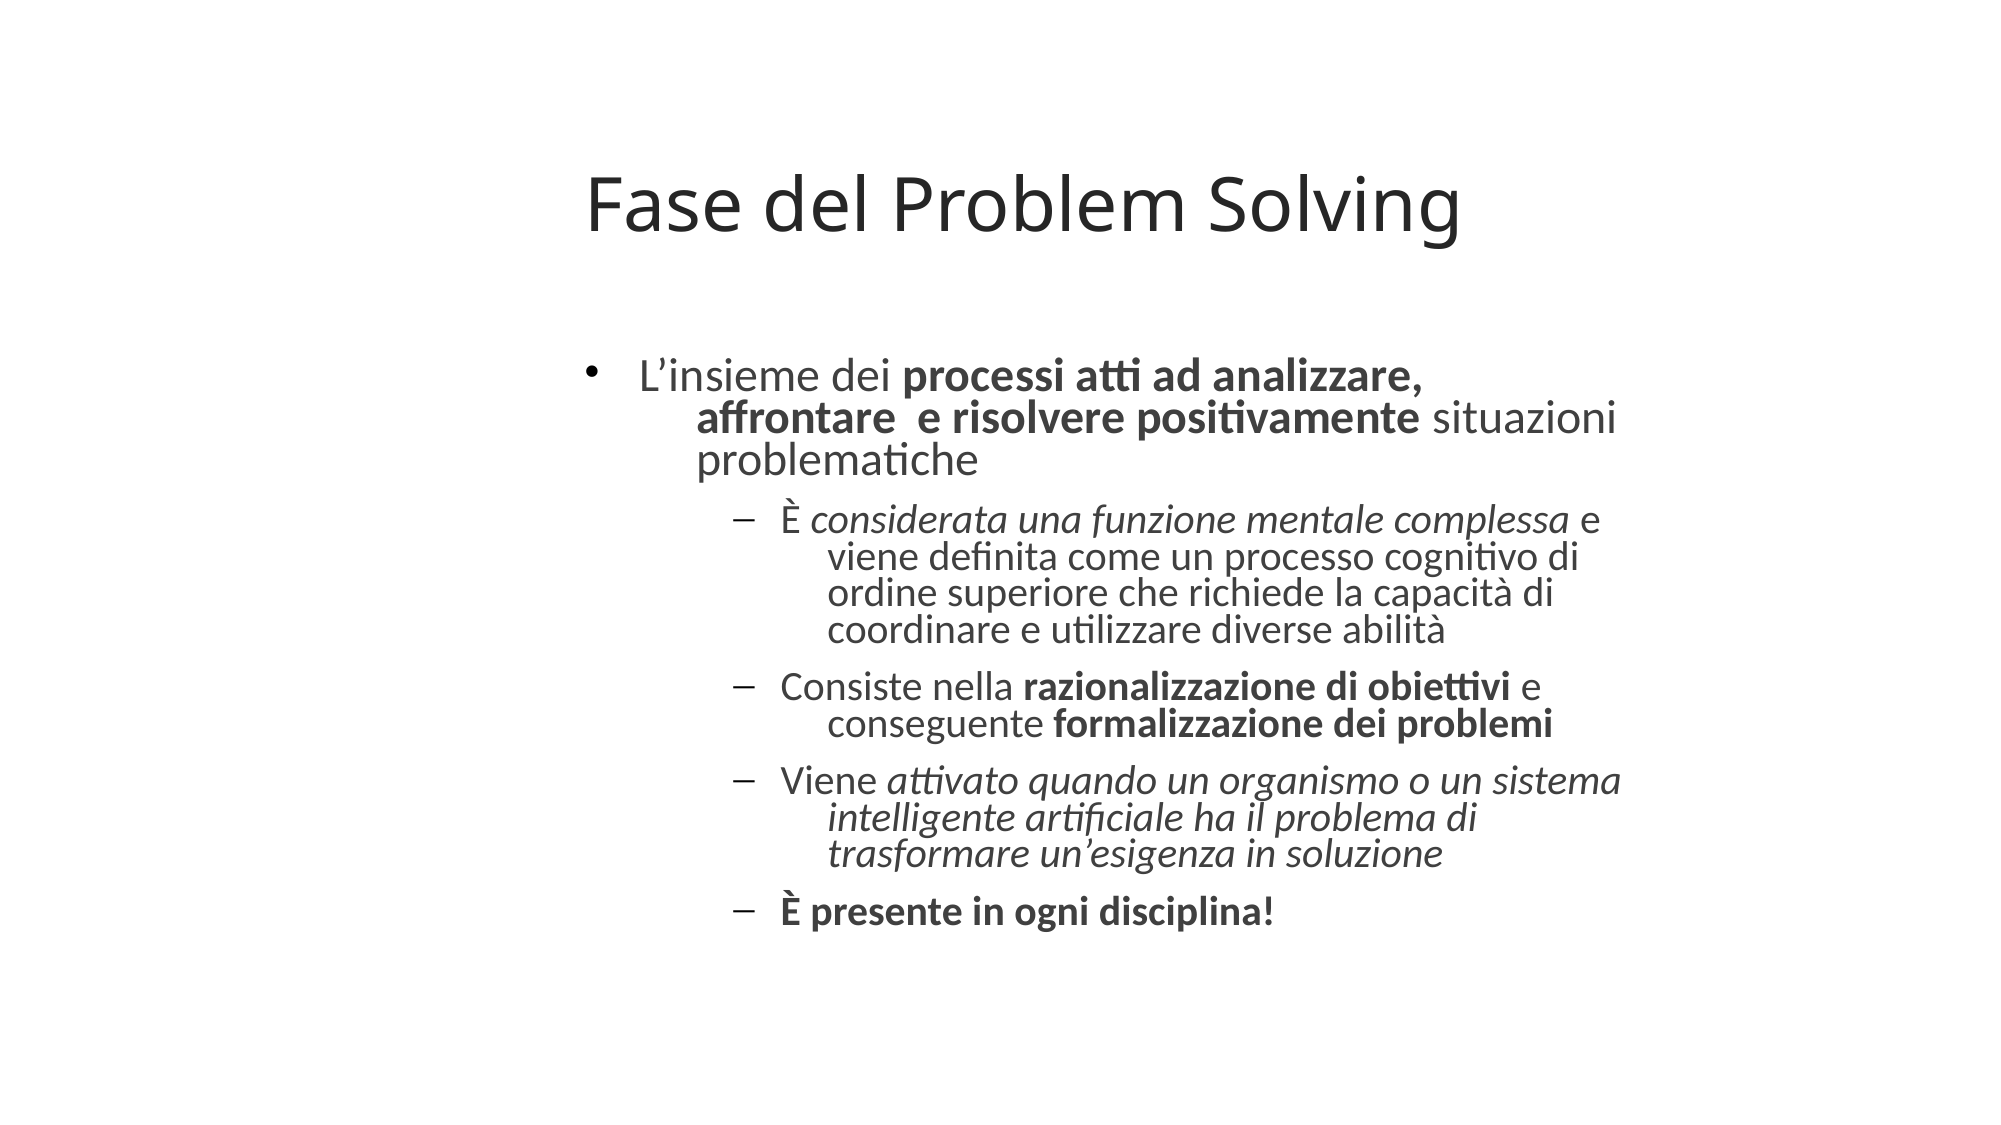

# Fase del Problem Solving
L’insieme dei processi atti ad analizzare, affrontare e risolvere positivamente situazioni problematiche
È considerata una funzione mentale complessa e viene definita come un processo cognitivo di ordine superiore che richiede la capacità di coordinare e utilizzare diverse abilità
Consiste nella razionalizzazione di obiettivi e conseguente formalizzazione dei problemi
Viene attivato quando un organismo o un sistema intelligente artificiale ha il problema di trasformare un’esigenza in soluzione
È presente in ogni disciplina!